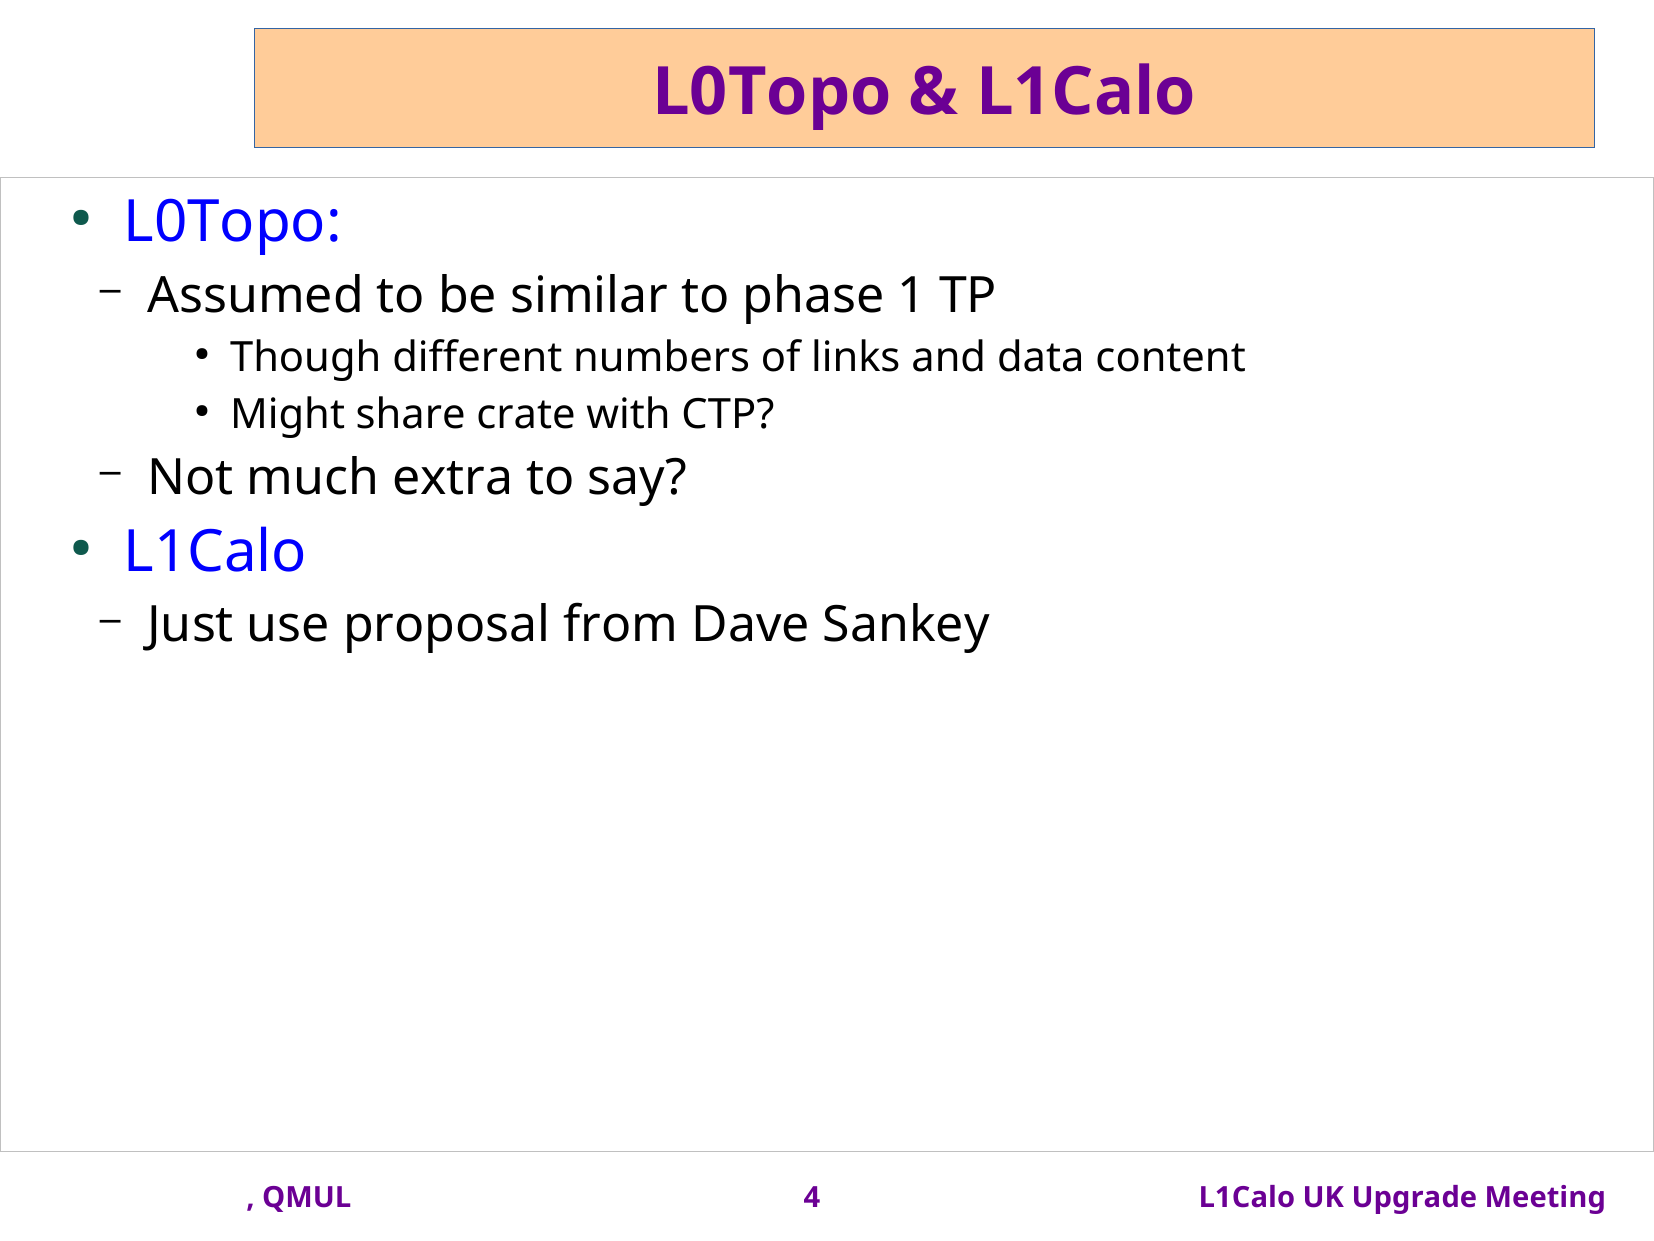

# L0Topo & L1Calo
L0Topo:
Assumed to be similar to phase 1 TP
Though different numbers of links and data content
Might share crate with CTP?
Not much extra to say?
L1Calo
Just use proposal from Dave Sankey